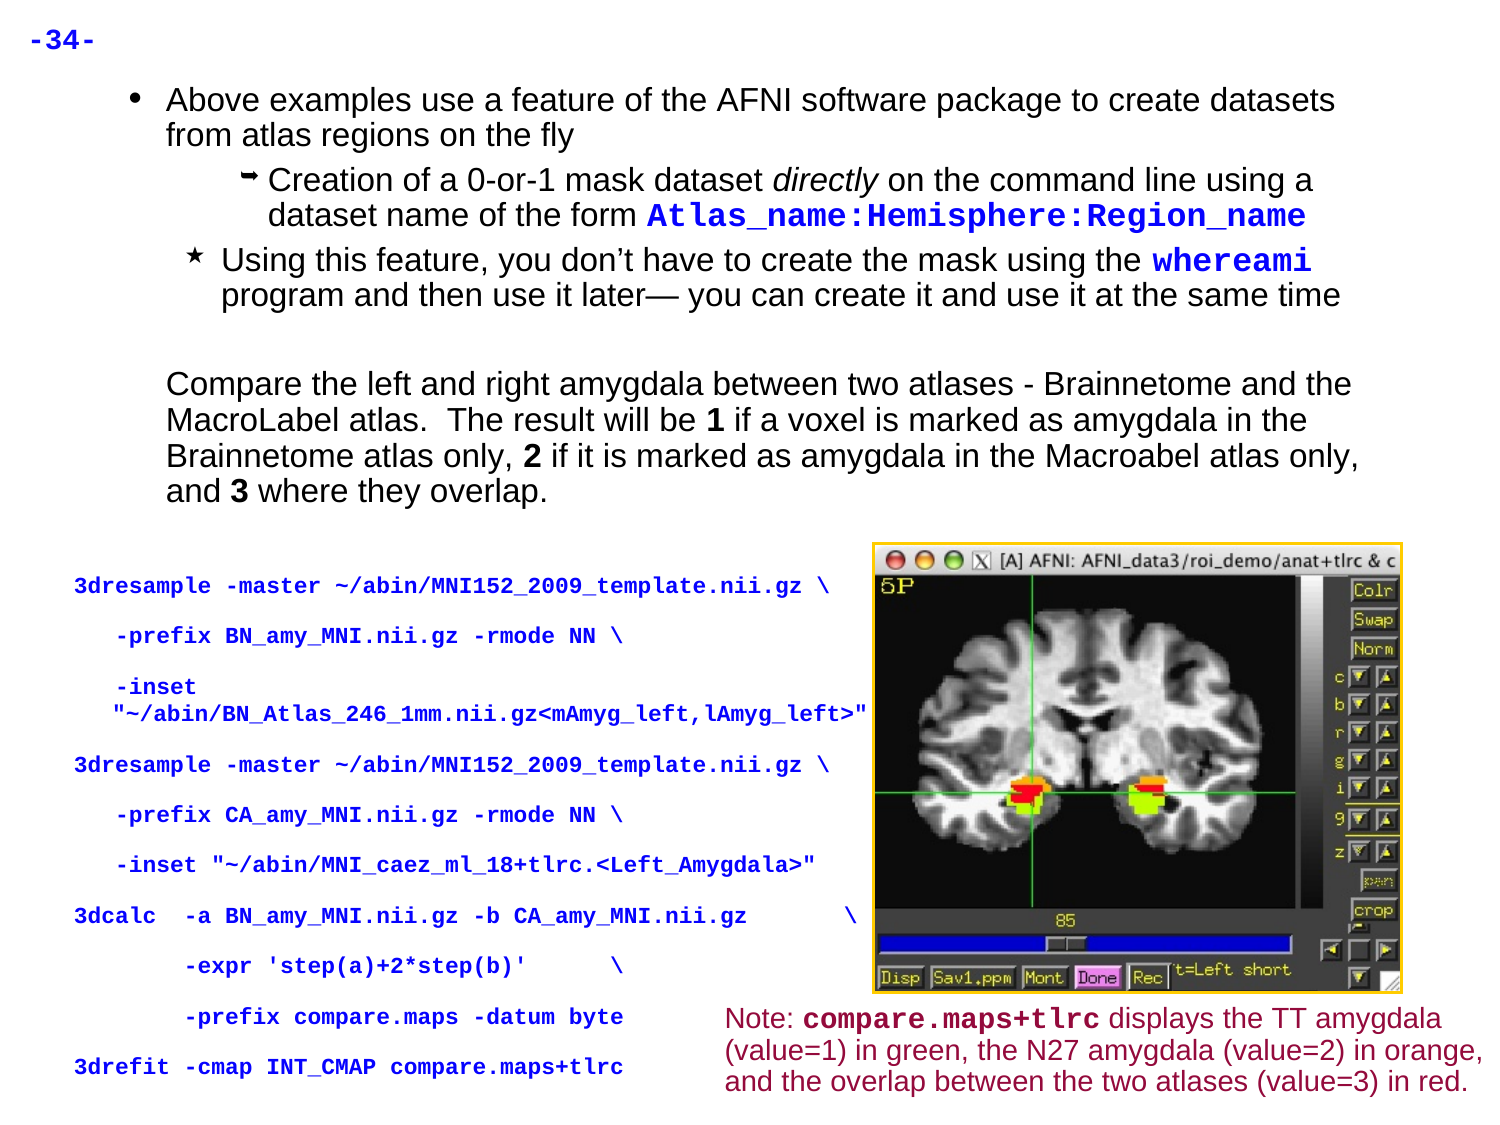

# Above examples use a feature of the AFNI software package to create datasets from atlas regions on the fly
Creation of a 0-or-1 mask dataset directly on the command line using a dataset name of the form Atlas_name:Hemisphere:Region_name
Using this feature, you don’t have to create the mask using the whereami program and then use it later— you can create it and use it at the same time
	Compare the left and right amygdala between two atlases - Brainnetome and the MacroLabel atlas. The result will be 1 if a voxel is marked as amygdala in the Brainnetome atlas only, 2 if it is marked as amygdala in the Macroabel atlas only, and 3 where they overlap.
3dresample -master ~/abin/MNI152_2009_template.nii.gz \
 -prefix BN_amy_MNI.nii.gz -rmode NN \
 -inset "~/abin/BN_Atlas_246_1mm.nii.gz<mAmyg_left,lAmyg_left>"
3dresample -master ~/abin/MNI152_2009_template.nii.gz \
 -prefix CA_amy_MNI.nii.gz -rmode NN \
 -inset "~/abin/MNI_caez_ml_18+tlrc.<Left_Amygdala>"
3dcalc -a BN_amy_MNI.nii.gz -b CA_amy_MNI.nii.gz \
 -expr 'step(a)+2*step(b)' \
 -prefix compare.maps -datum byte
3drefit -cmap INT_CMAP compare.maps+tlrc
Note: compare.maps+tlrc displays the TT amygdala (value=1) in green, the N27 amygdala (value=2) in orange, and the overlap between the two atlases (value=3) in red.